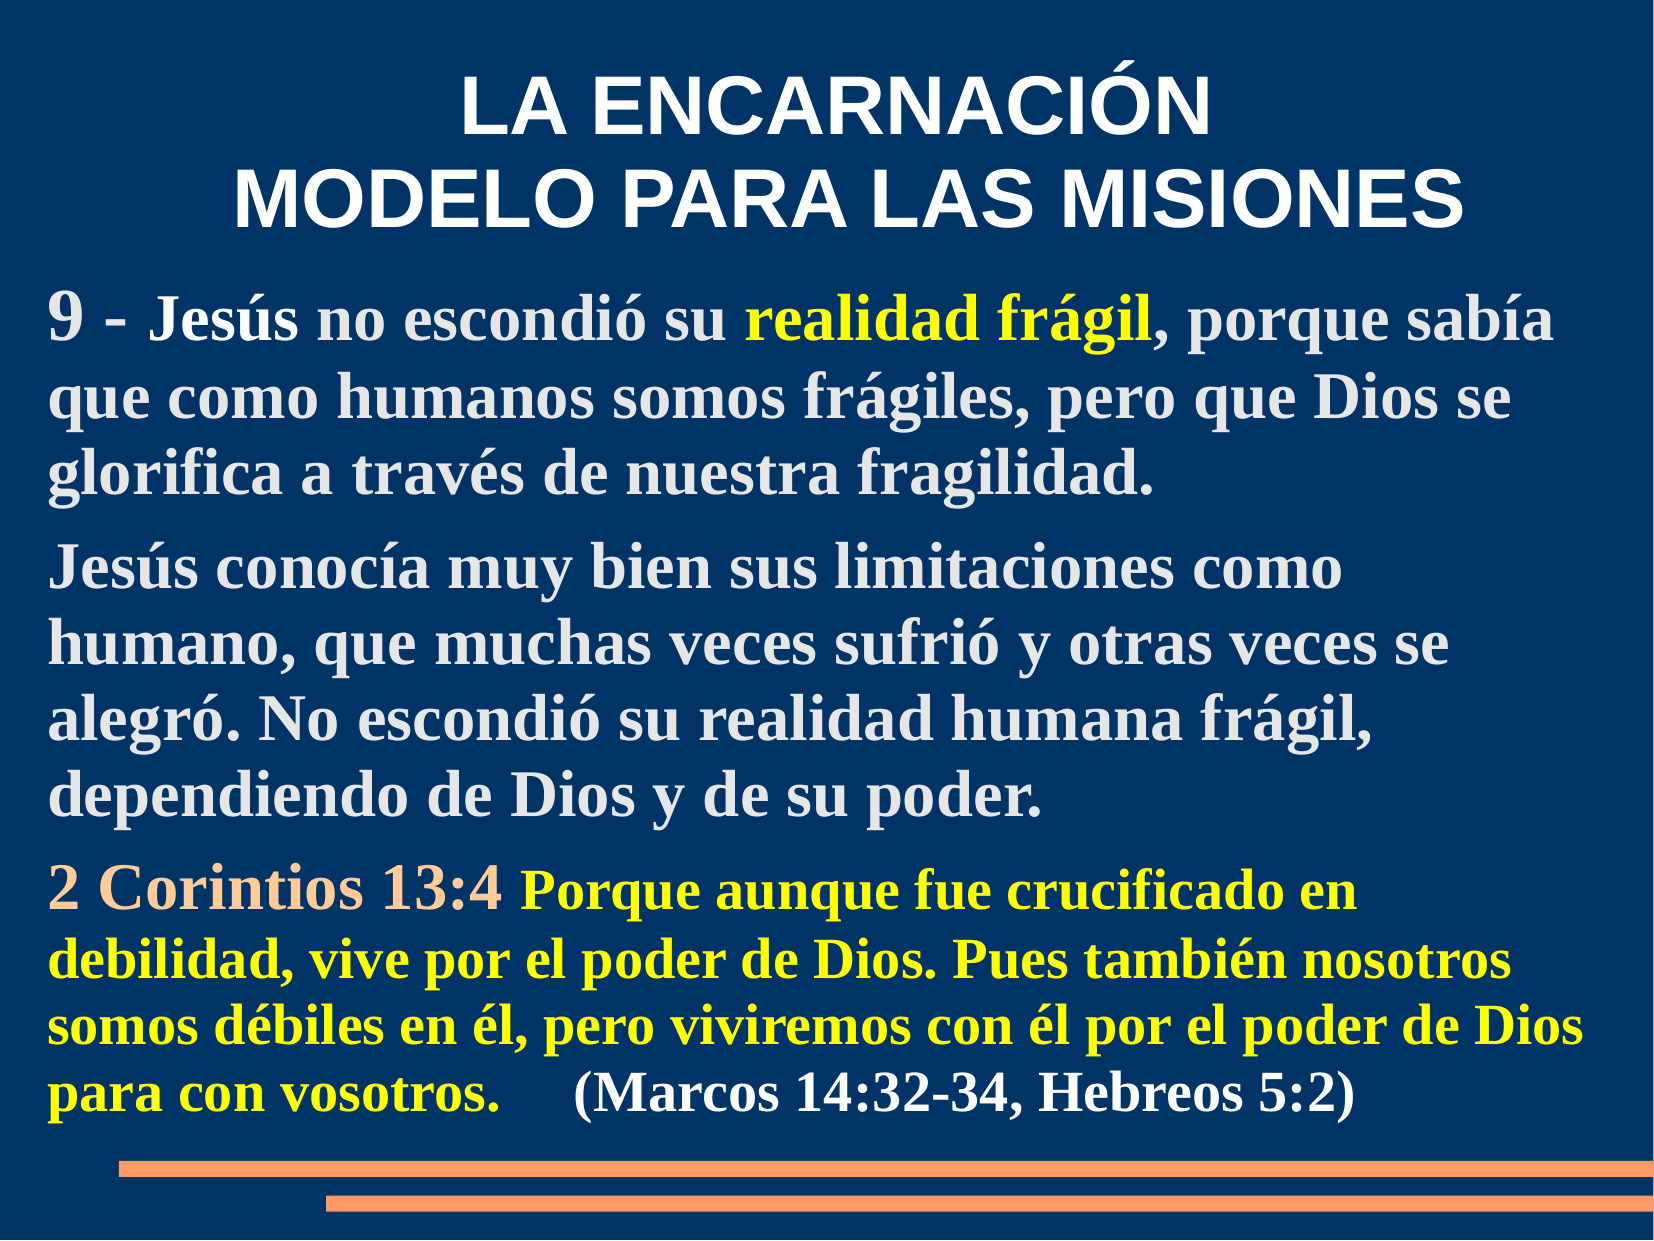

# LA ENCARNACIÓN MODELO PARA LAS MISIONES
9 - Jesús no escondió su realidad frágil, porque sabía que como humanos somos frágiles, pero que Dios se glorifica a través de nuestra fragilidad.
Jesús conocía muy bien sus limitaciones como humano, que muchas veces sufrió y otras veces se alegró. No escondió su realidad humana frágil, dependiendo de Dios y de su poder.
2 Corintios 13:4 Porque aunque fue crucificado en debilidad, vive por el poder de Dios. Pues también nosotros somos débiles en él, pero viviremos con él por el poder de Dios para con vosotros. (Marcos 14:32-34, Hebreos 5:2)